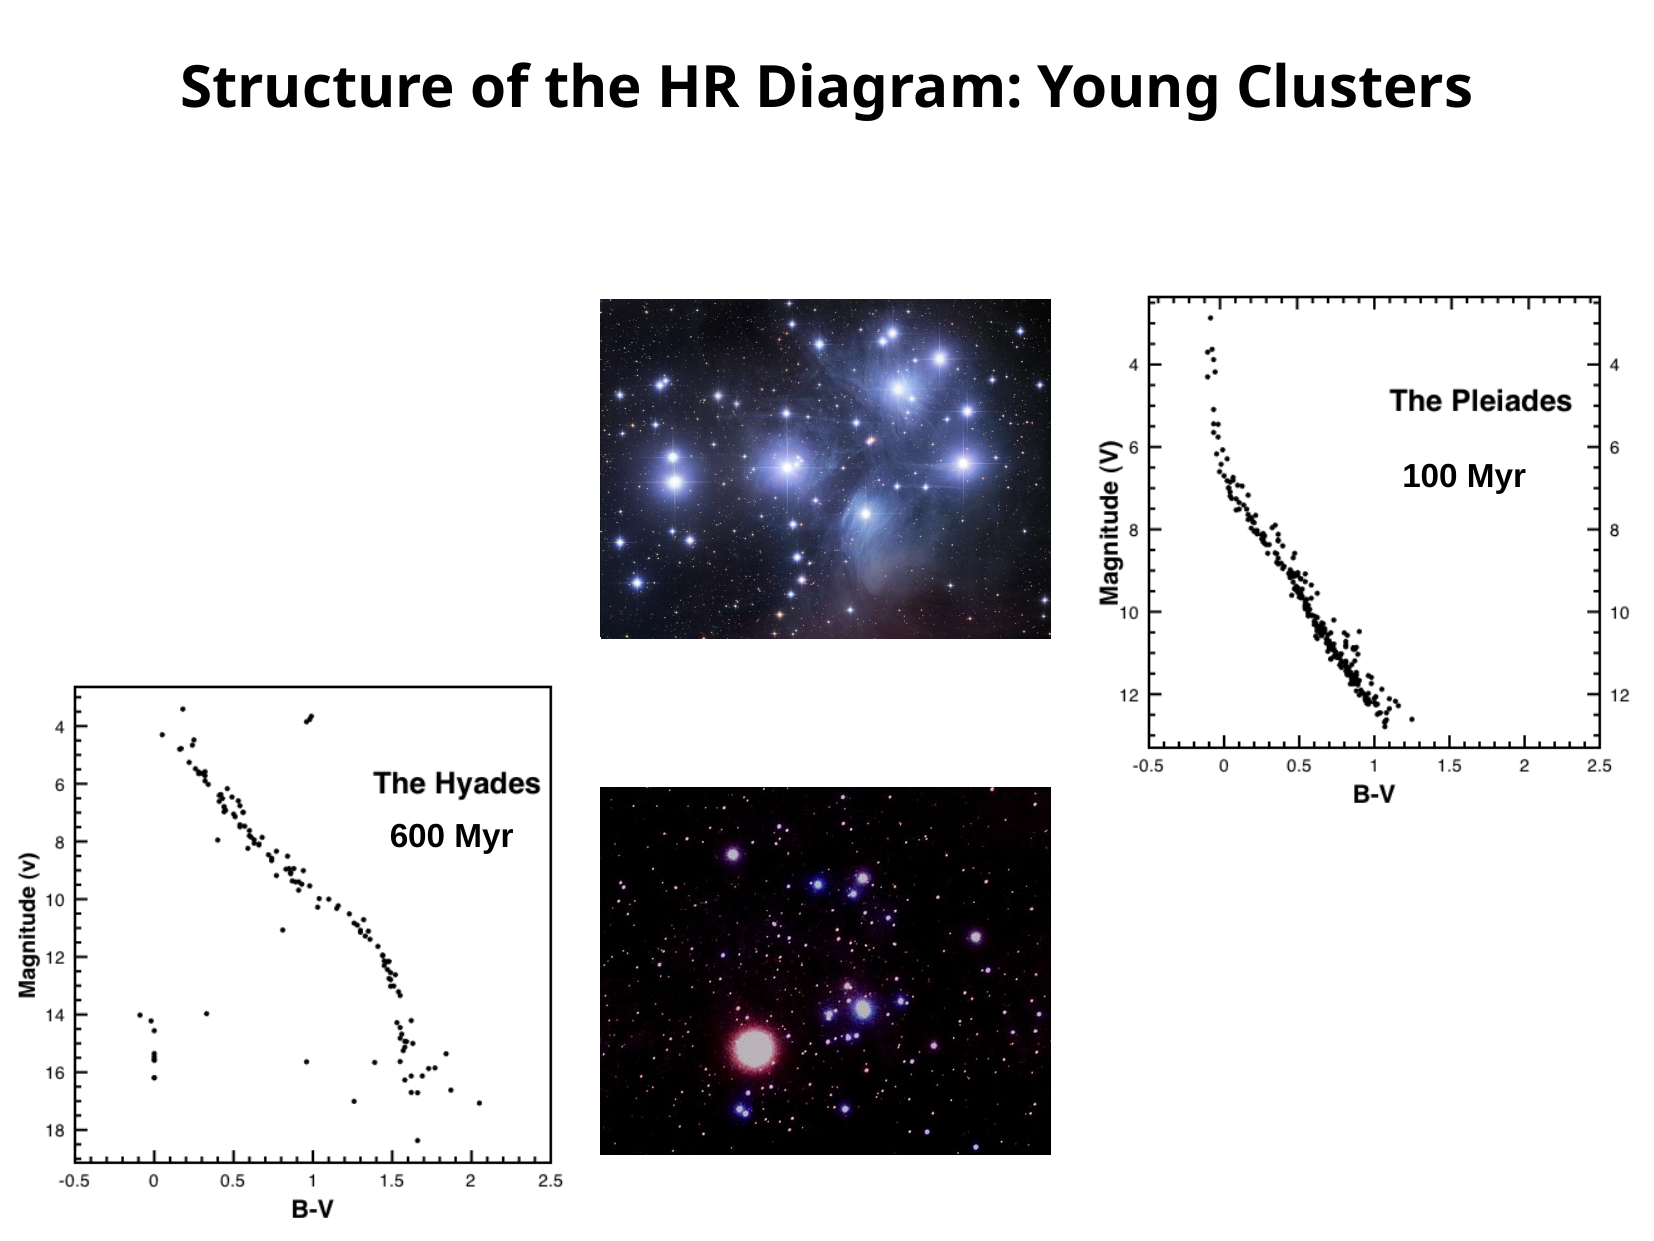

Structure of the HR Diagram: Young Clusters
100 Myr
600 Myr